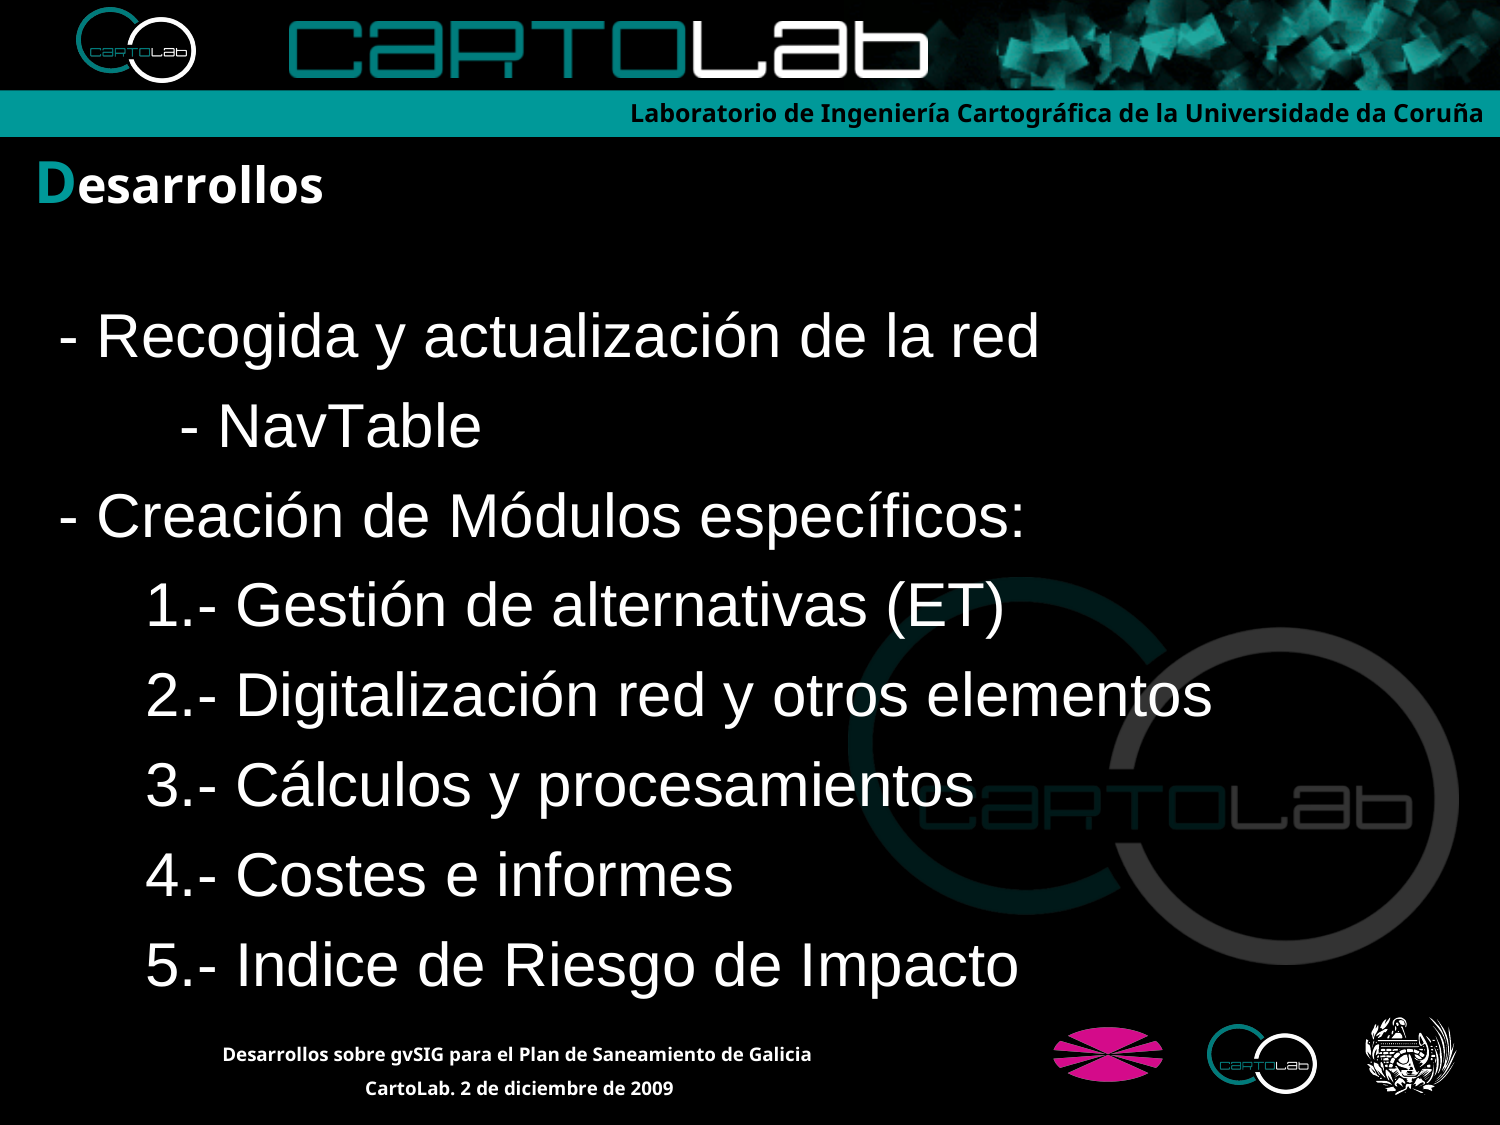

Desarrollos
# - Recogida y actualización de la red
 - NavTable
- Creación de Módulos específicos:
 1.- Gestión de alternativas (ET)
 2.- Digitalización red y otros elementos
 3.- Cálculos y procesamientos
 4.- Costes e informes
 5.- Indice de Riesgo de Impacto